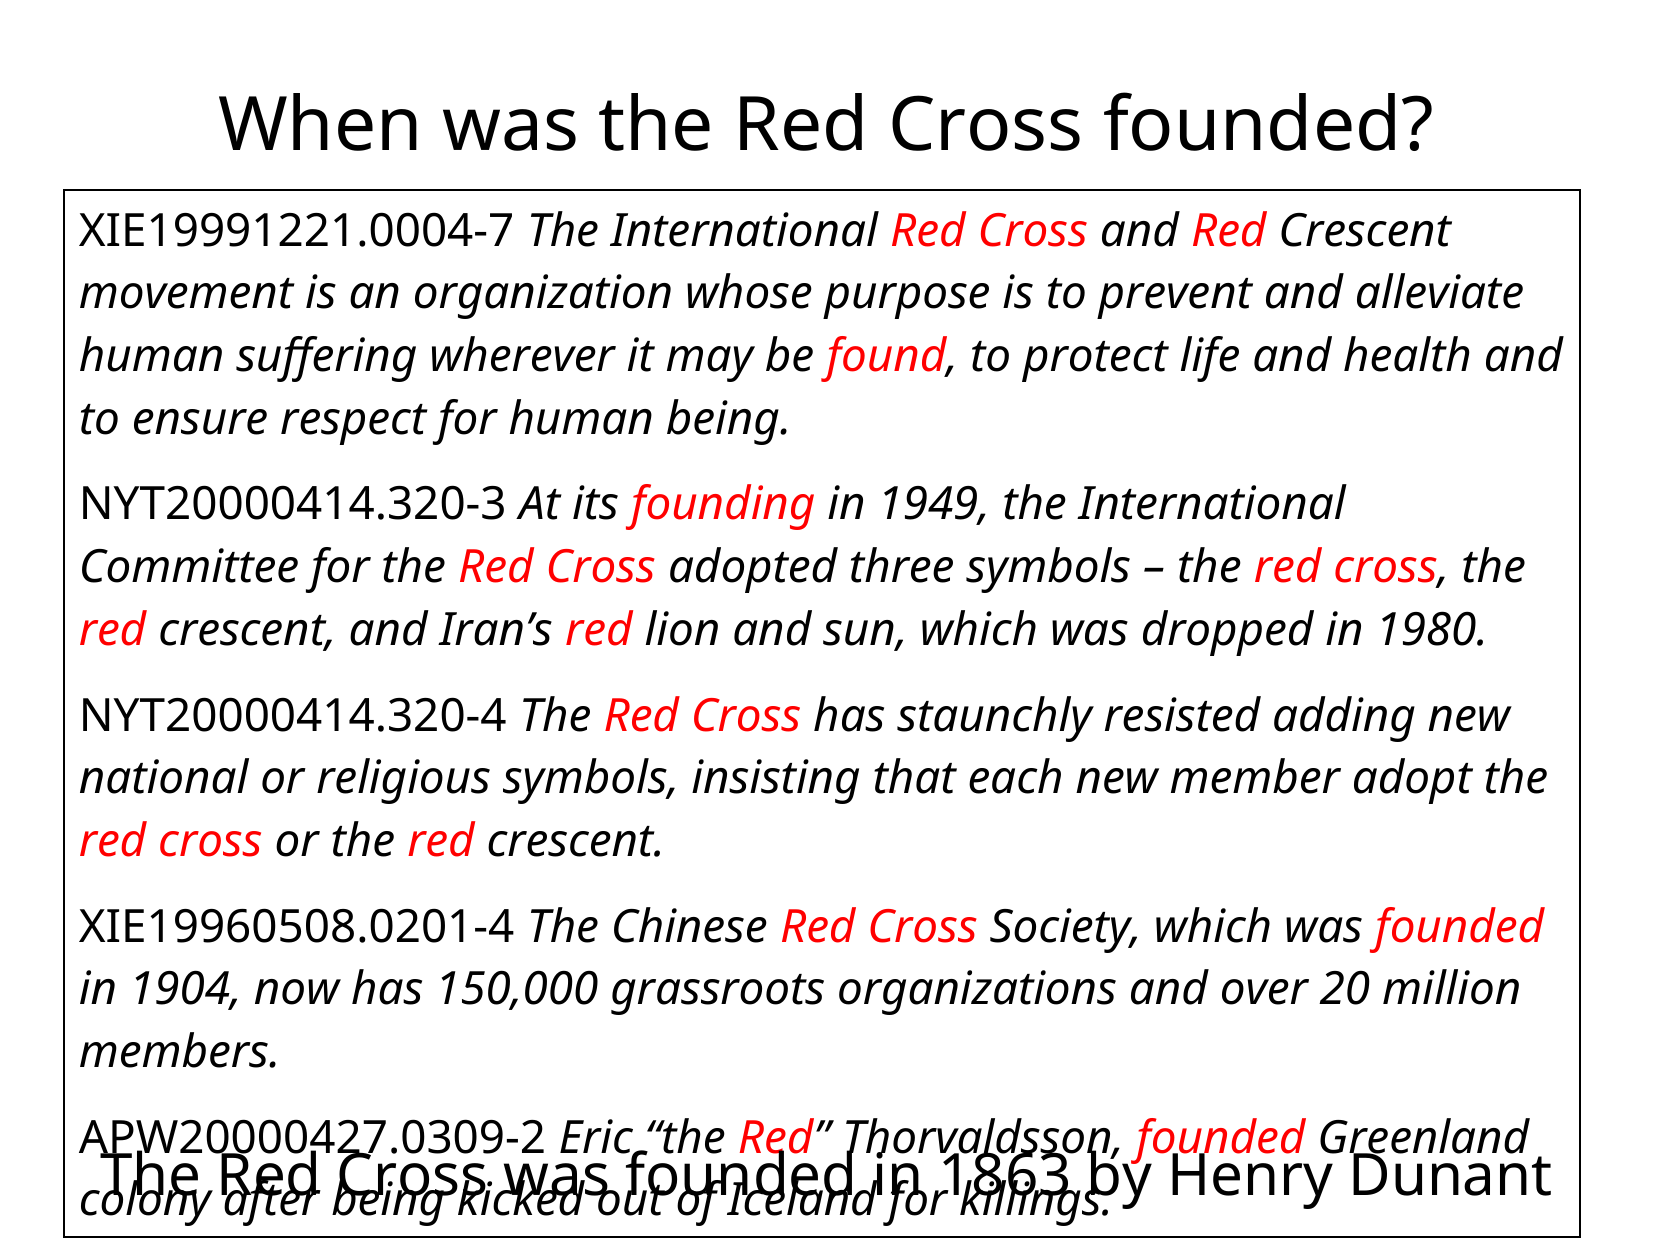

# When was the Red Cross founded?
XIE19991221.0004-7 The International Red Cross and Red Crescent movement is an organization whose purpose is to prevent and alleviate human suffering wherever it may be found, to protect life and health and to ensure respect for human being.
NYT20000414.320-3 At its founding in 1949, the International Committee for the Red Cross adopted three symbols – the red cross, the red crescent, and Iran’s red lion and sun, which was dropped in 1980.
NYT20000414.320-4 The Red Cross has staunchly resisted adding new national or religious symbols, insisting that each new member adopt the red cross or the red crescent.
XIE19960508.0201-4 The Chinese Red Cross Society, which was founded in 1904, now has 150,000 grassroots organizations and over 20 million members.
APW20000427.0309-2 Eric “the Red” Thorvaldsson, founded Greenland colony after being kicked out of Iceland for killings.
The Red Cross was founded in 1863 by Henry Dunant